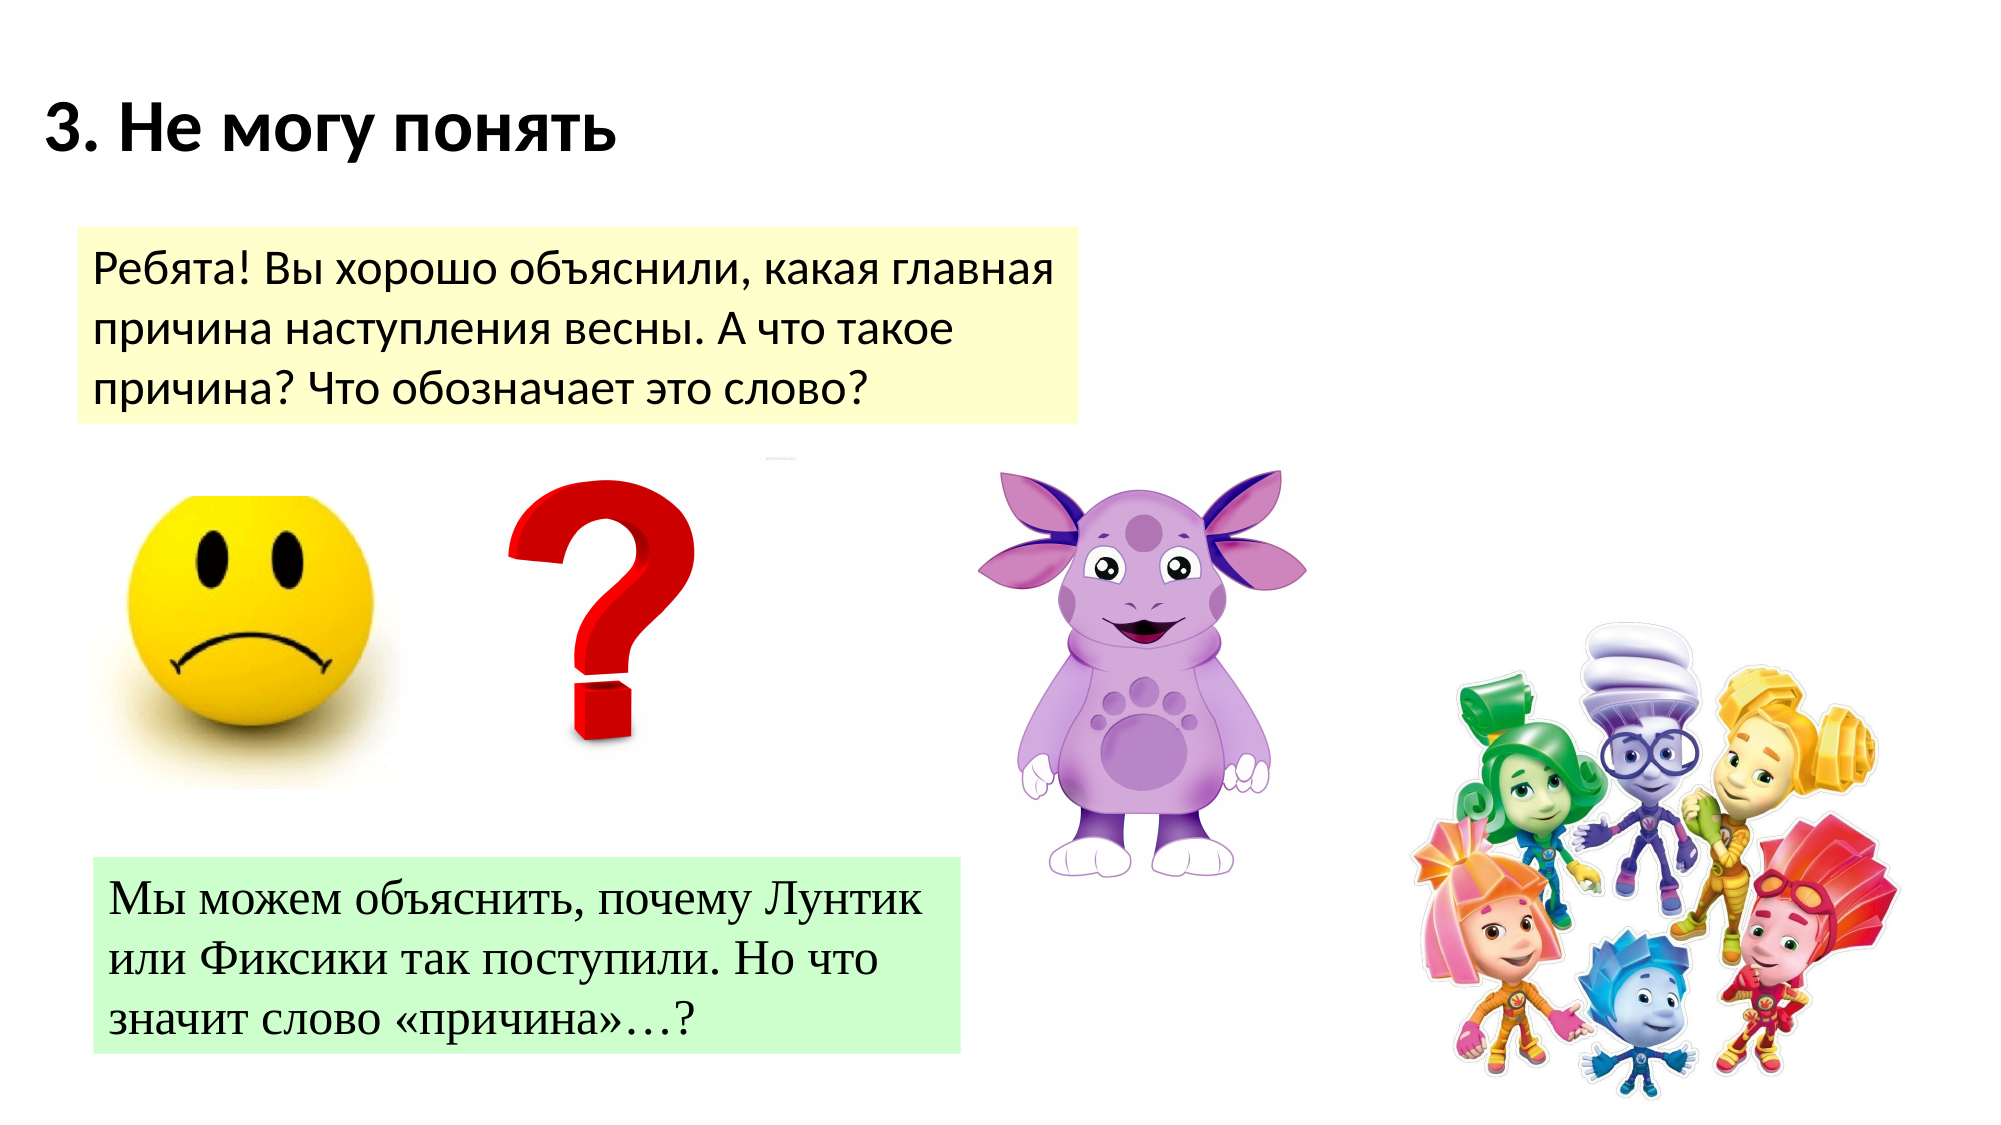

# 3. Не могу понять
Ребята! Вы хорошо объяснили, какая главная причина наступления весны. А что такое причина? Что обозначает это слово?
Мы можем объяснить, почему Лунтик
или Фиксики так поступили. Но что значит слово «причина»…?